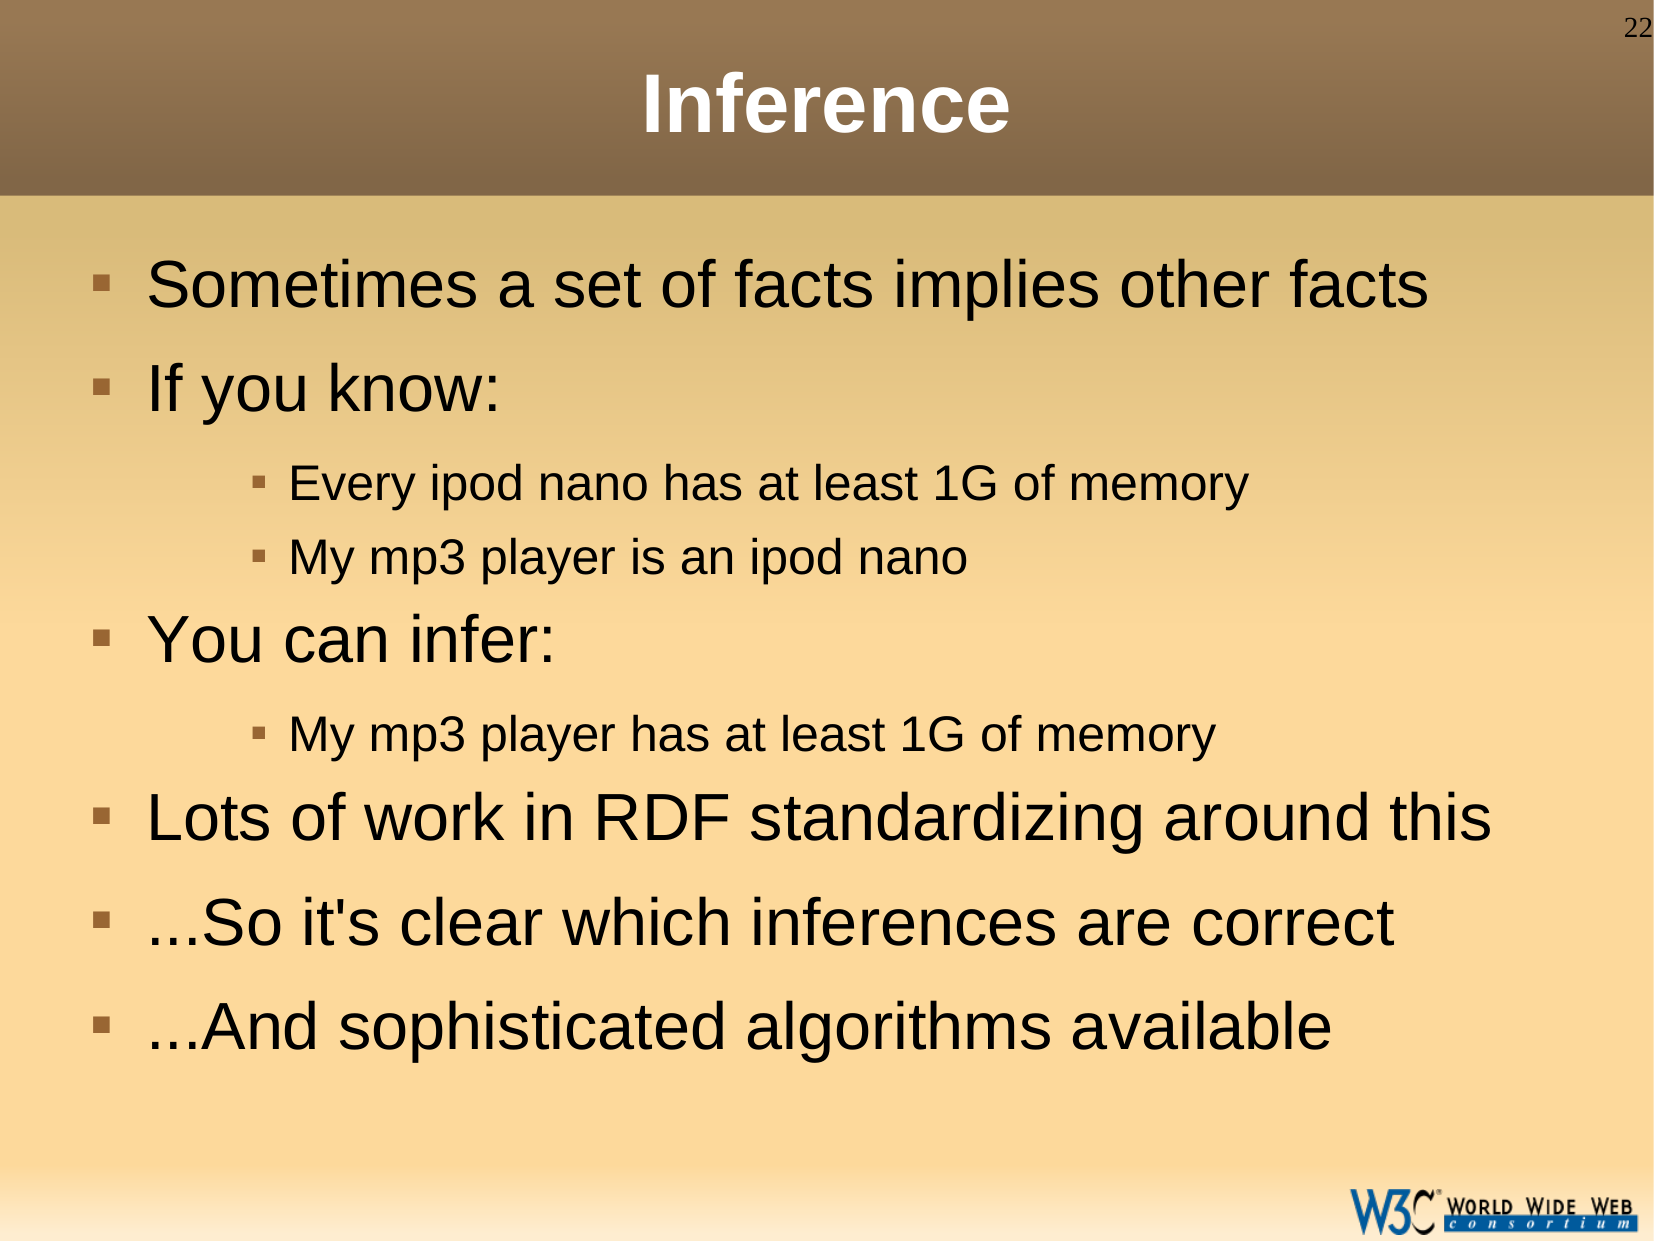

# Inference
22
Sometimes a set of facts implies other facts
If you know:
Every ipod nano has at least 1G of memory
My mp3 player is an ipod nano
You can infer:
My mp3 player has at least 1G of memory
Lots of work in RDF standardizing around this
...So it's clear which inferences are correct
...And sophisticated algorithms available